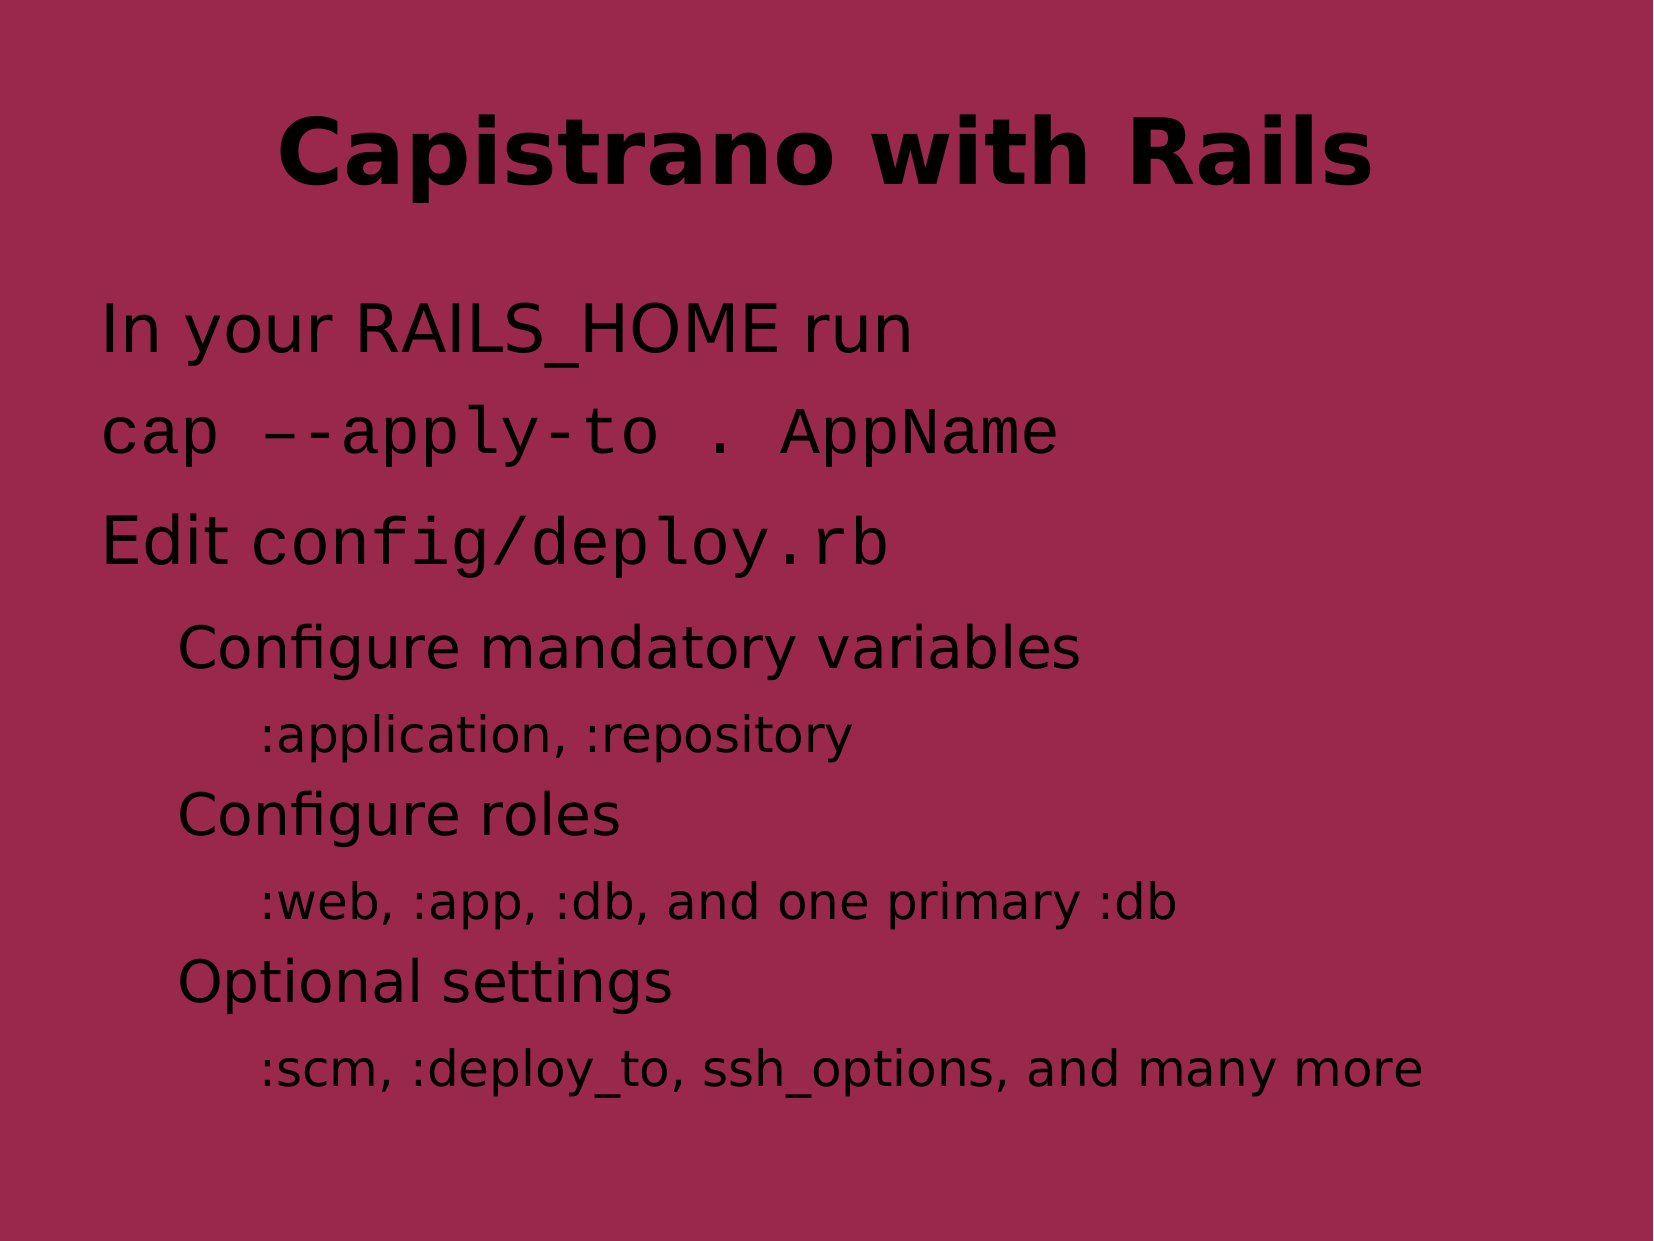

# Capistrano with Rails
In your RAILS_HOME run
cap –-apply-to . AppName
Edit config/deploy.rb
Configure mandatory variables
:application, :repository
Configure roles
:web, :app, :db, and one primary :db
Optional settings
:scm, :deploy_to, ssh_options, and many more